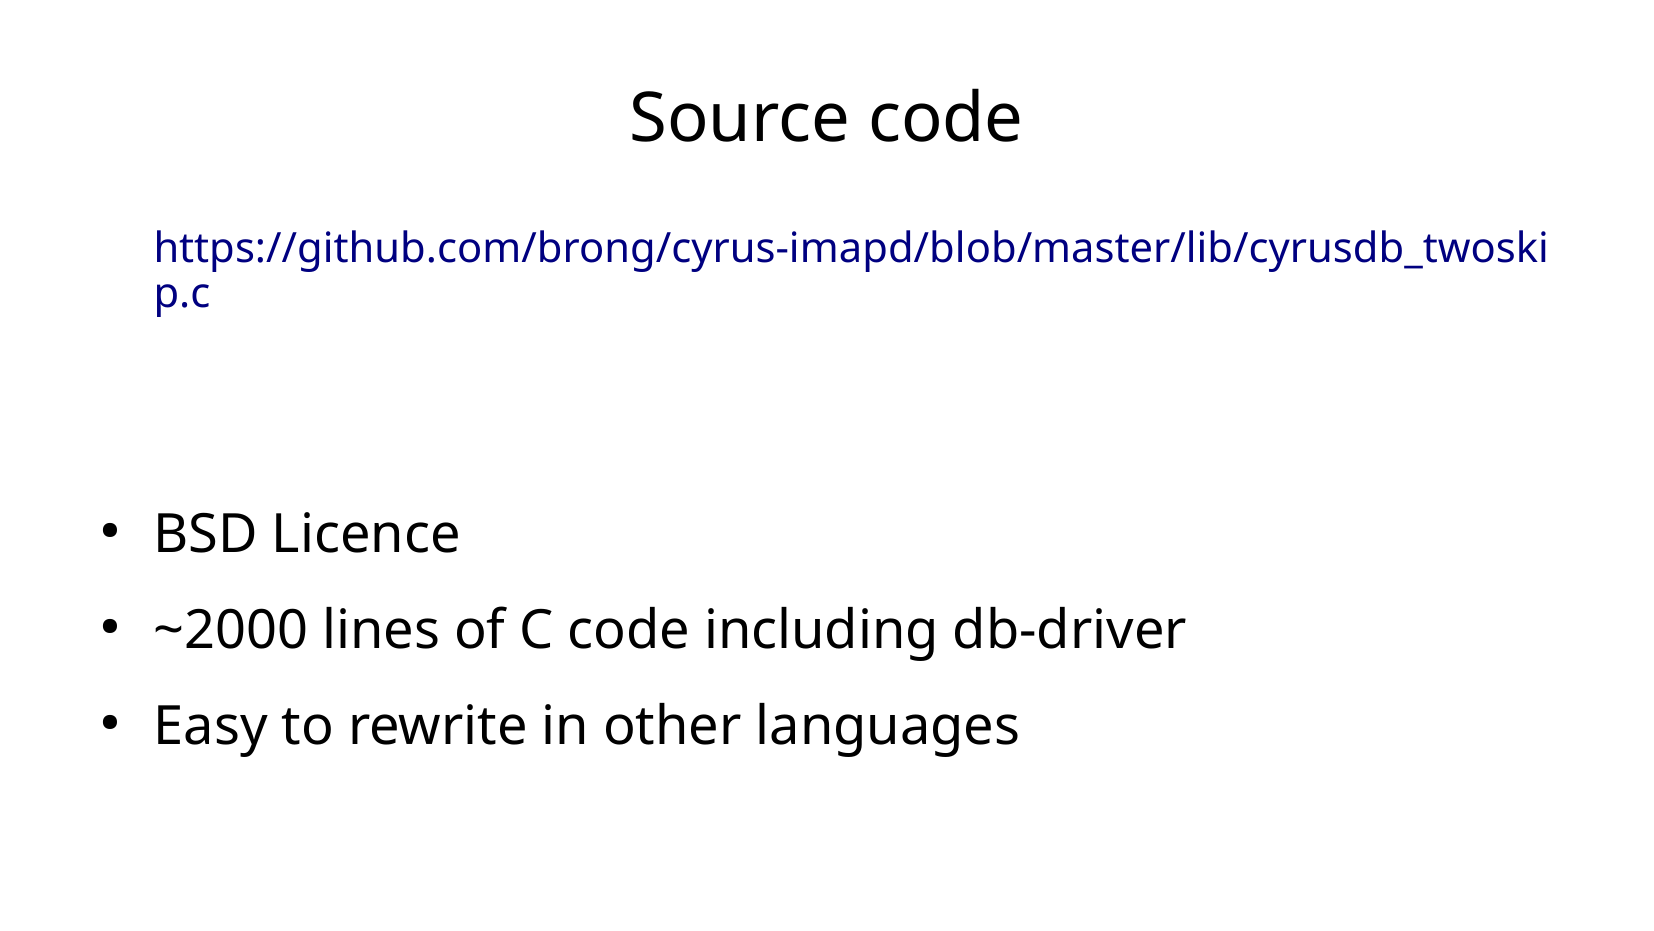

# Source code
https://github.com/brong/cyrus-imapd/blob/master/lib/cyrusdb_twoskip.c
BSD Licence
~2000 lines of C code including db-driver
Easy to rewrite in other languages